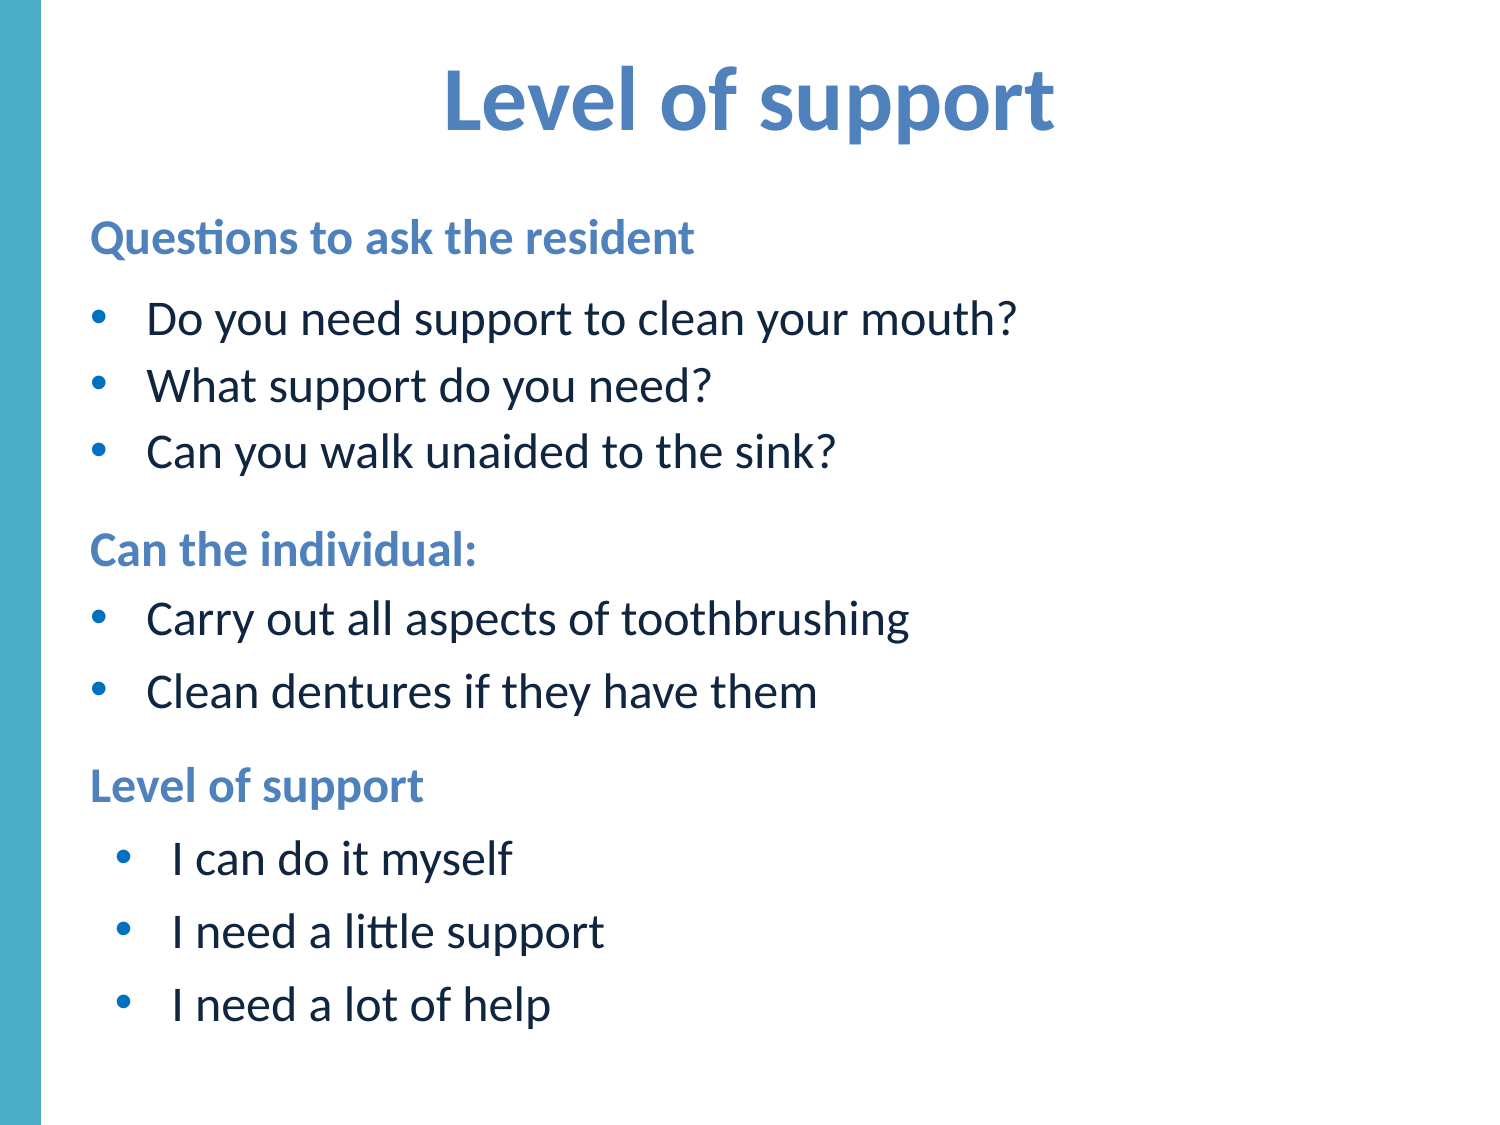

Level of support
# Questions to ask the resident
Do you need support to clean your mouth?
What support do you need?
Can you walk unaided to the sink?
Can the individual:
Carry out all aspects of toothbrushing
Clean dentures if they have them
Level of support
I can do it myself
I need a little support
I need a lot of help